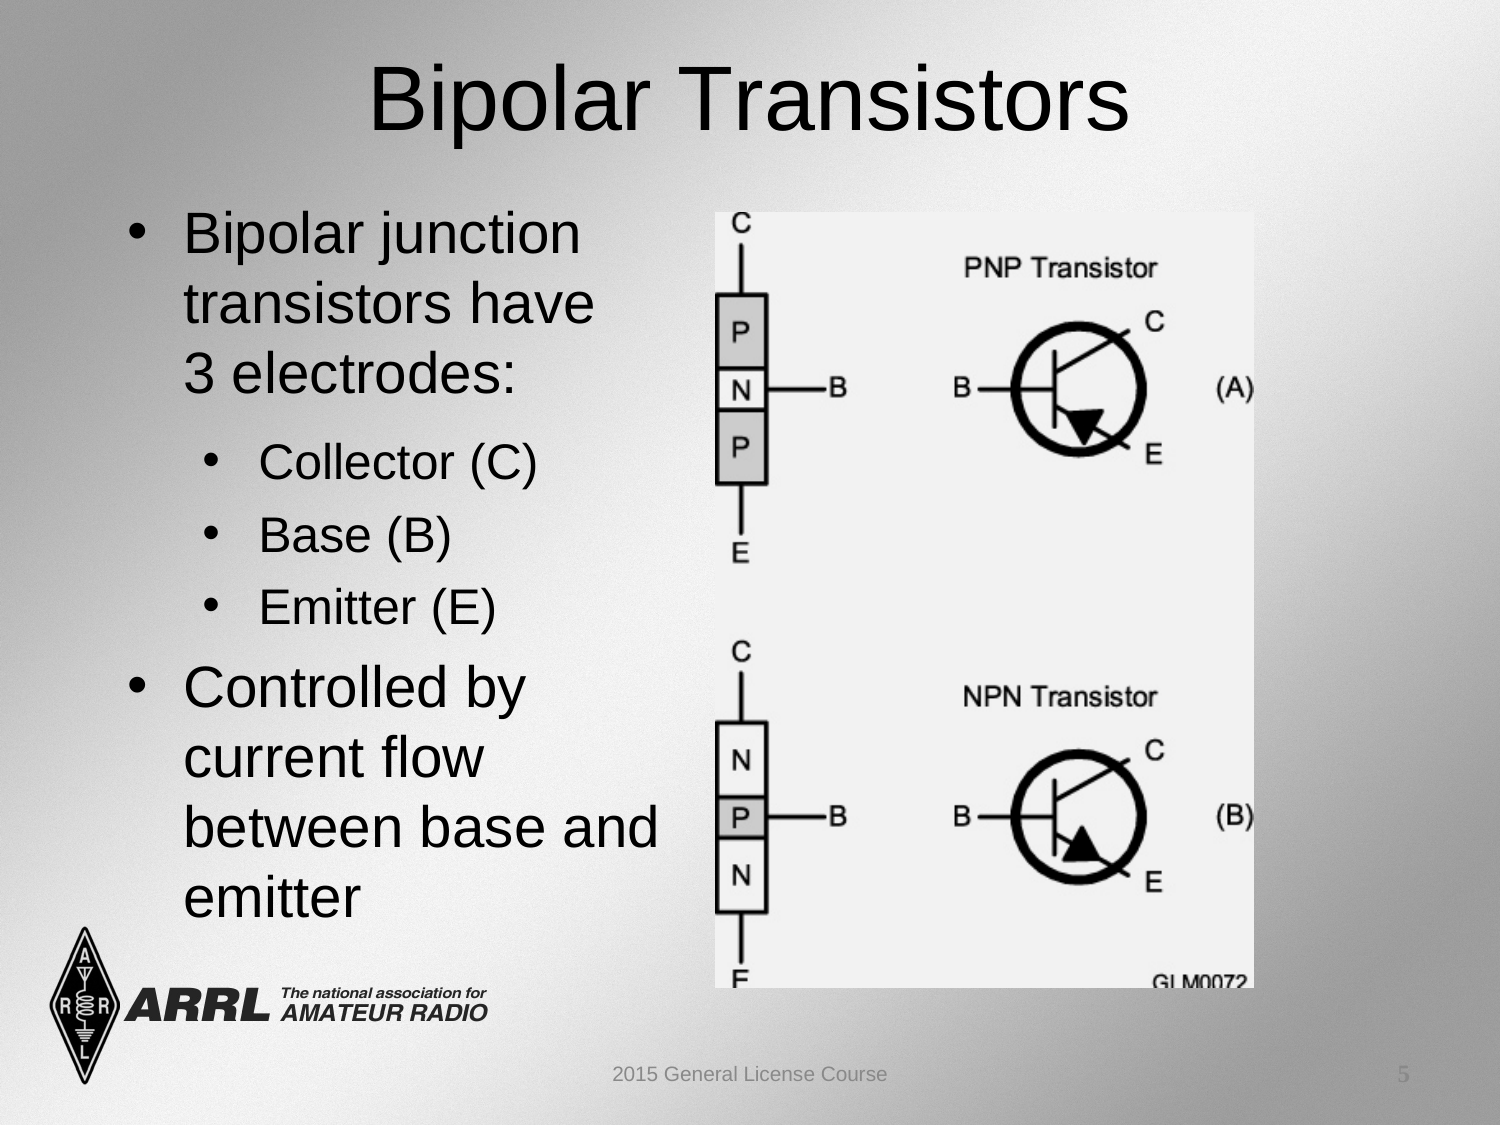

Bipolar Transistors
Bipolar junction
transistors have
3 electrodes:
Collector (C)
Base (B)
Emitter (E)
Controlled by current flow between base and emitter
2015 General License Course